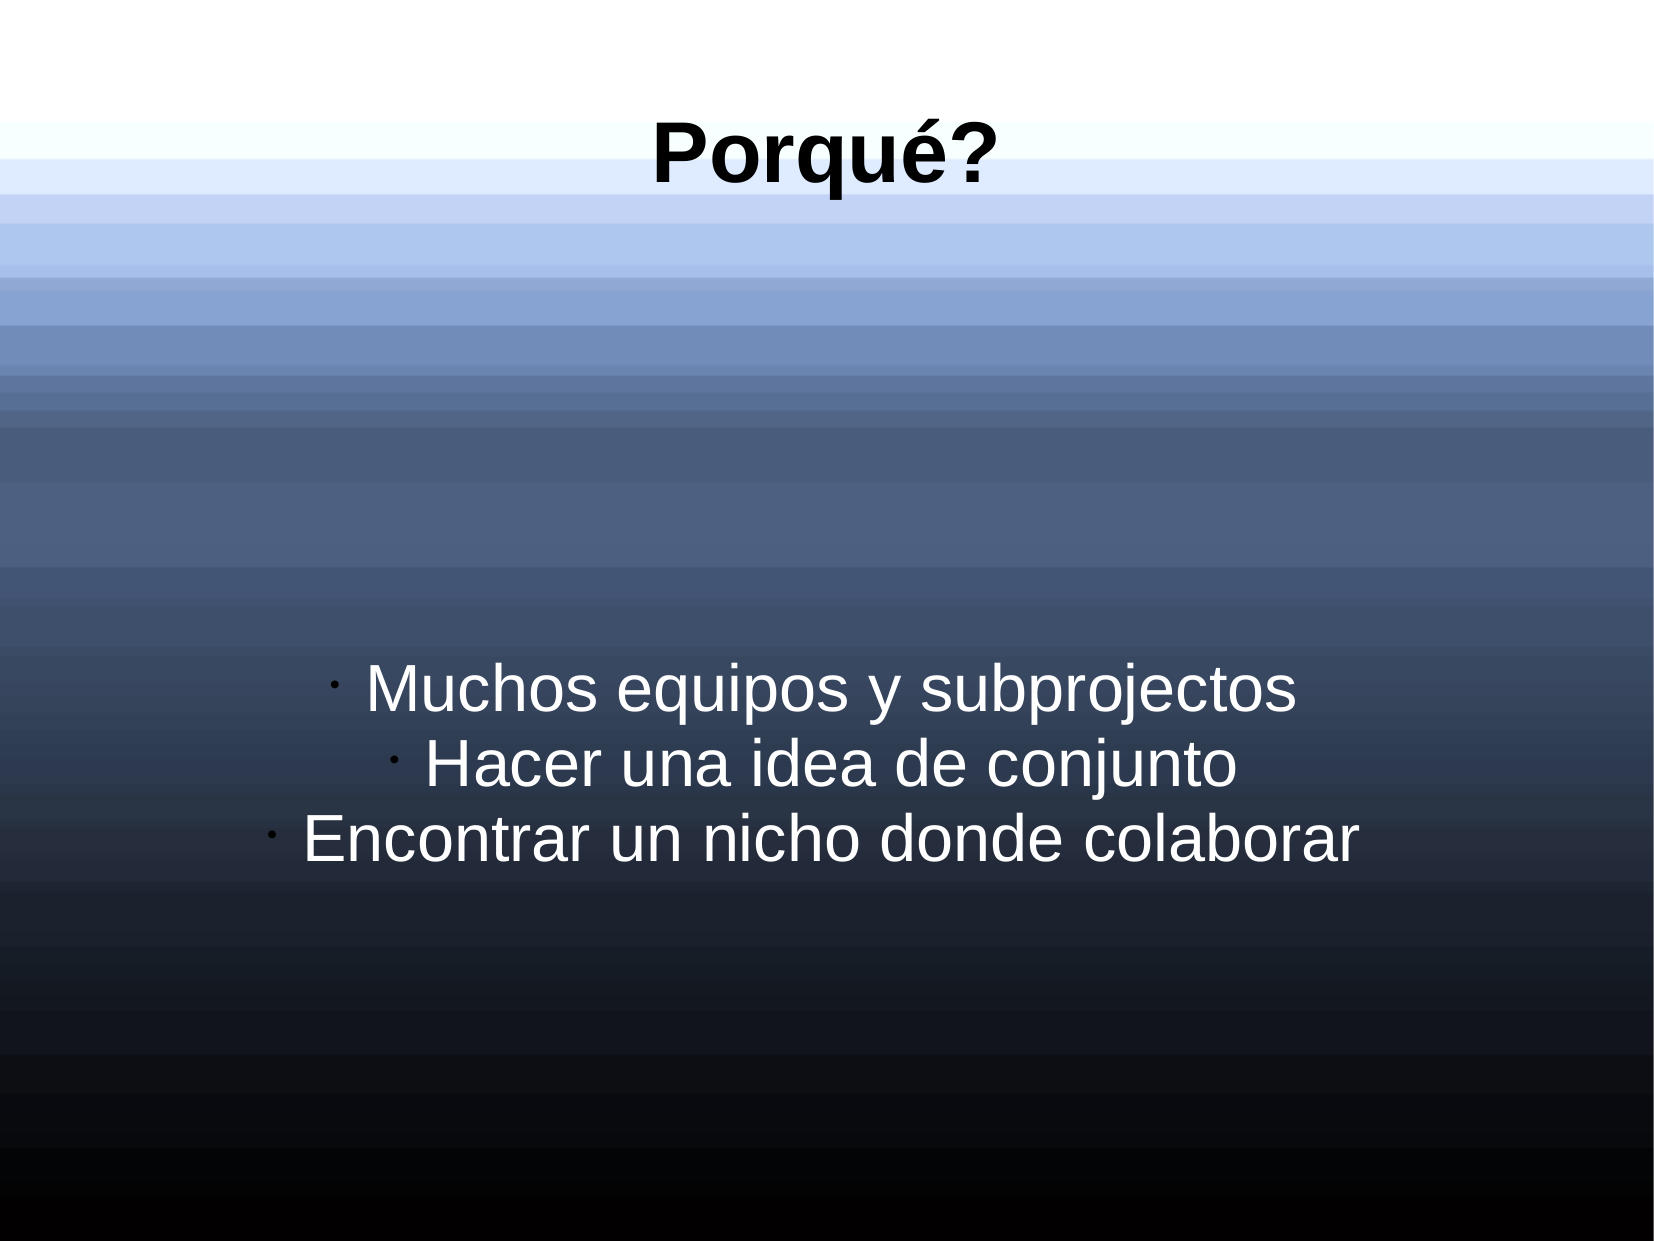

# Porqué?
Muchos equipos y subprojectos
Hacer una idea de conjunto
Encontrar un nicho donde colaborar